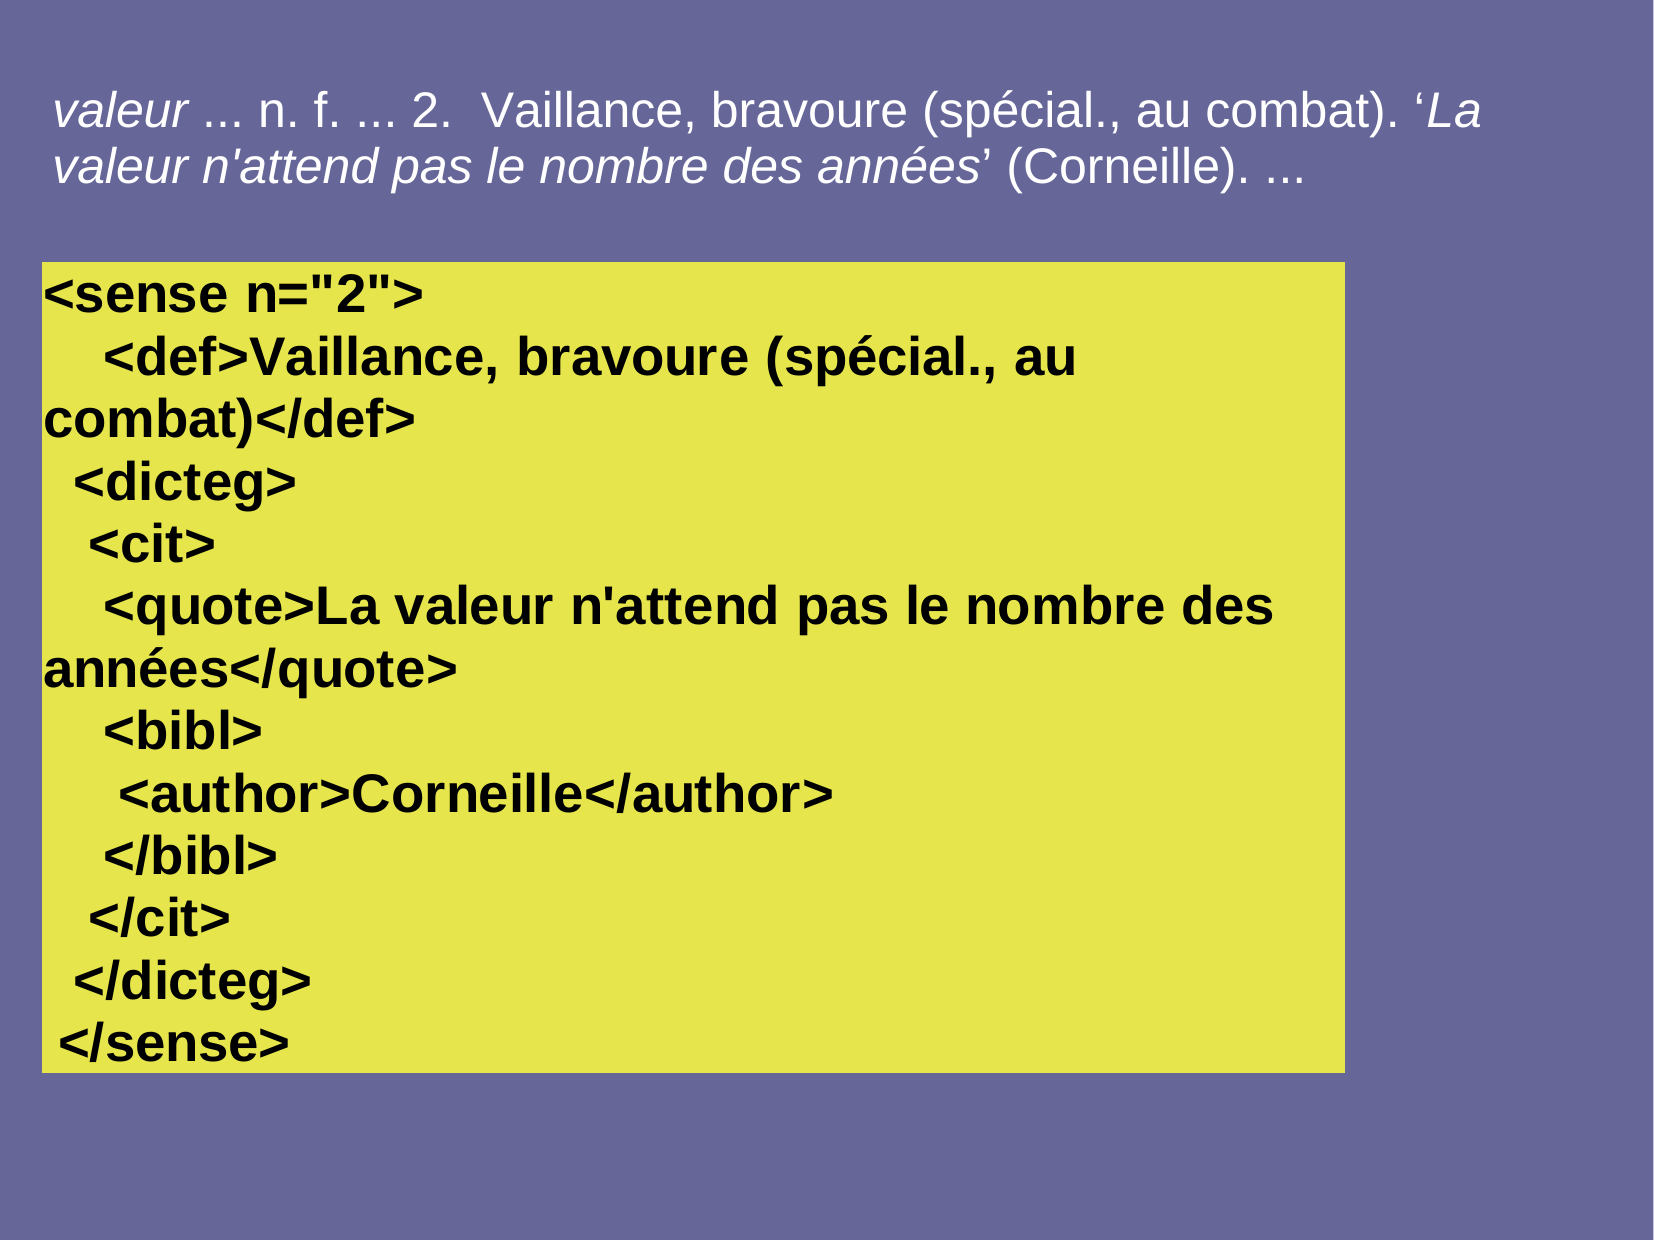

valeur ... n. f. ... 2. Vaillance, bravoure (spécial., au combat). ‘La valeur n'attend pas le nombre des années’ (Corneille). ...